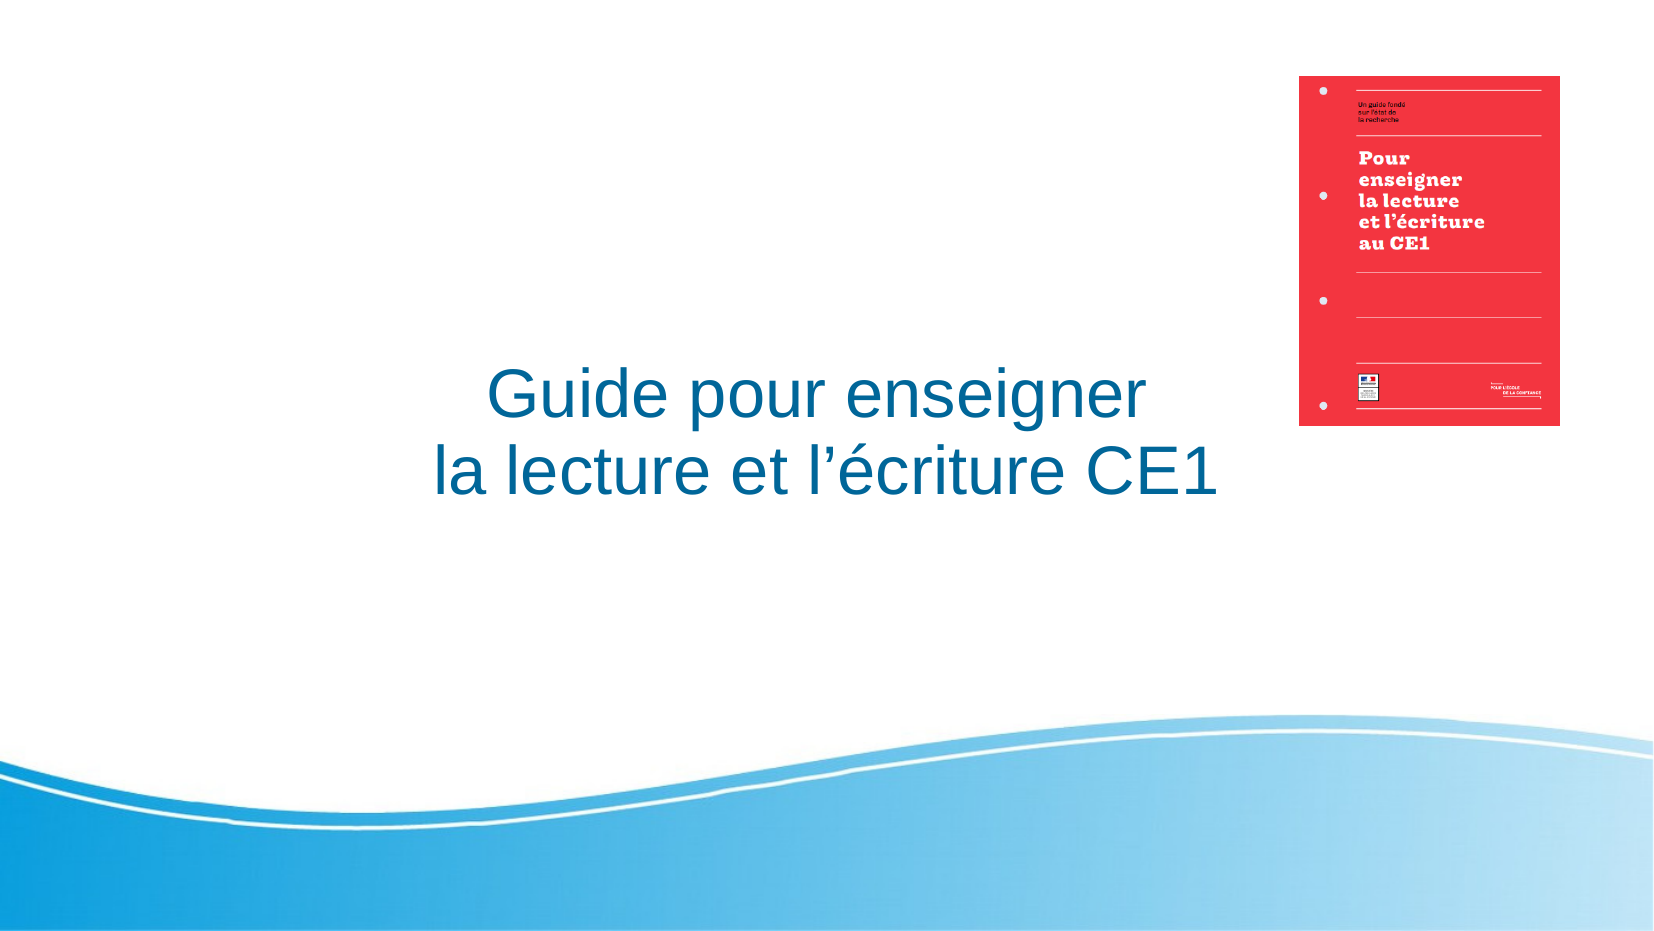

# Guide pour enseigner la lecture et l’écriture CE1